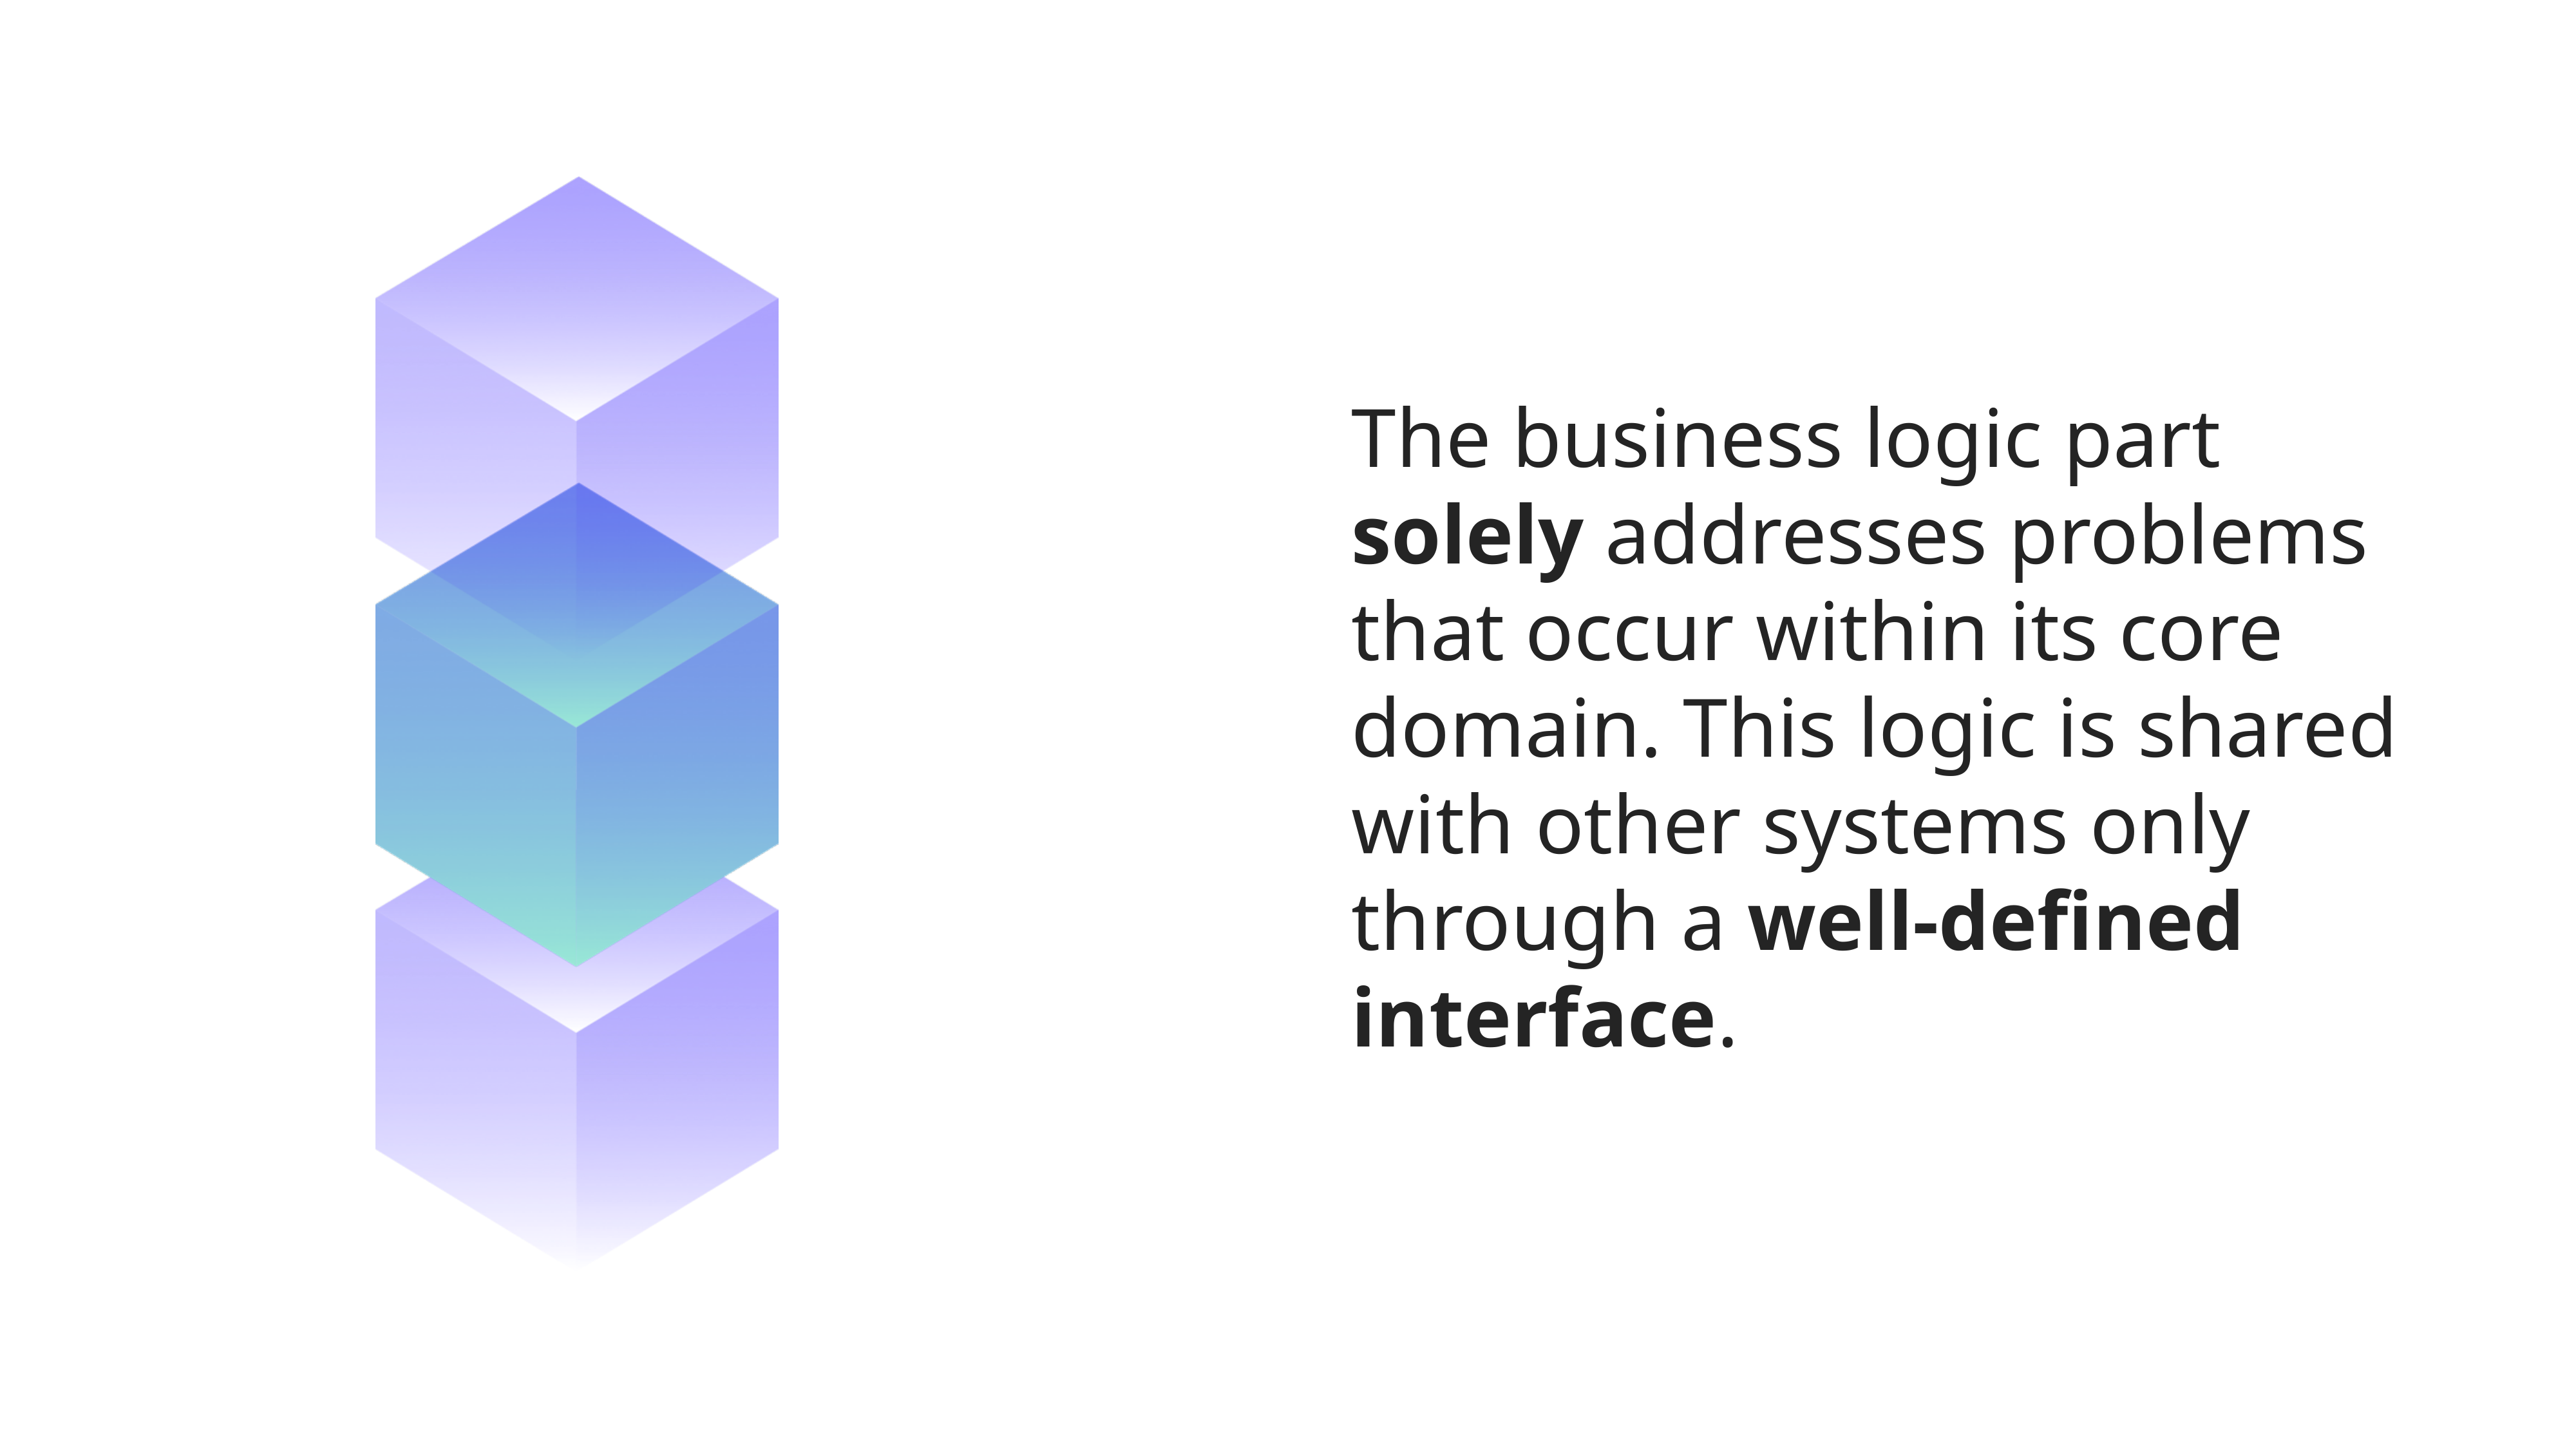

# The business logic part solely addresses problems that occur within its core domain. This logic is shared with other systems only through a well-defined interface.